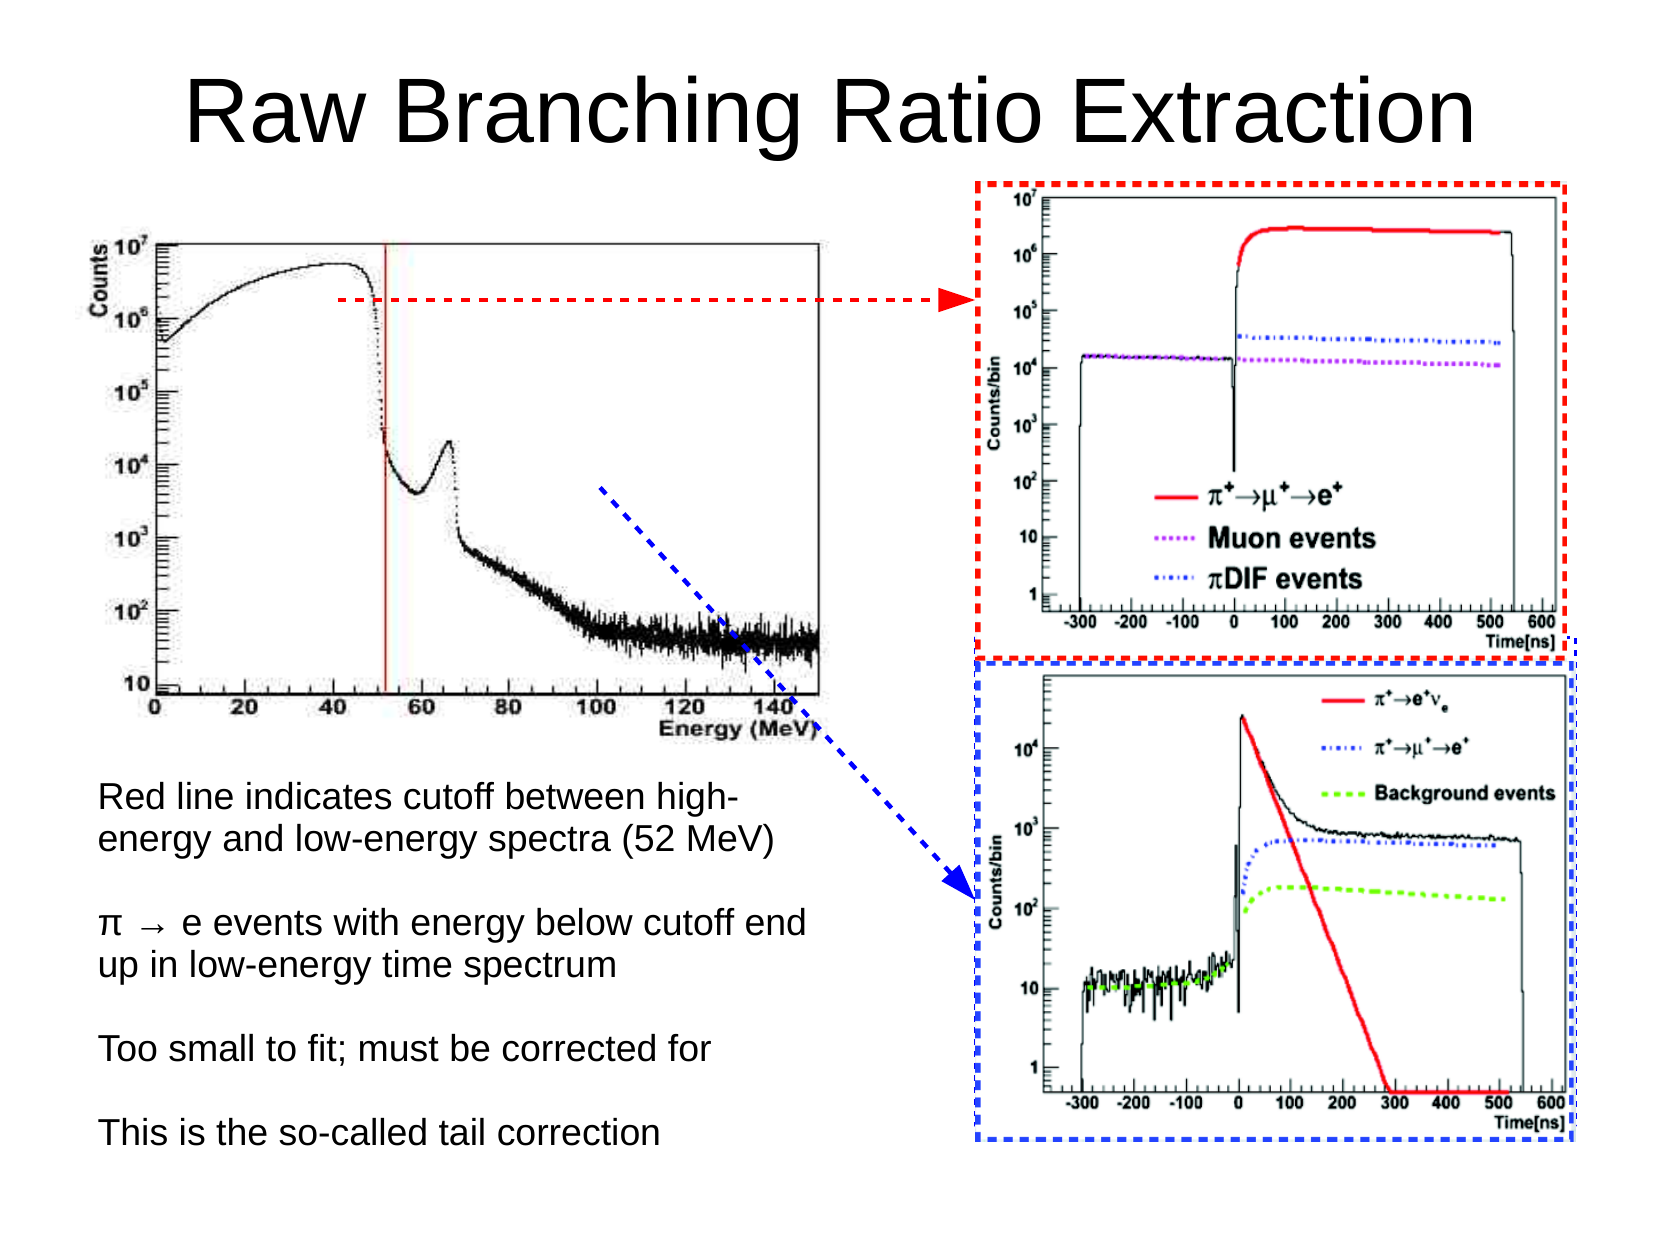

# Raw Branching Ratio Extraction
Red line indicates cutoff between high-energy and low-energy spectra (52 MeV)
π → e events with energy below cutoff end up in low-energy time spectrum
Too small to fit; must be corrected for
This is the so-called tail correction
 Data from November 2010
 4.0 x 105 clean π ―> e ν events
 Fitting time spectra simultaneously gives raw branching ratio:
 Rraw = [1.1972 ± 0.0022 (stat) ± 0.0005 (syst)] · 10-4